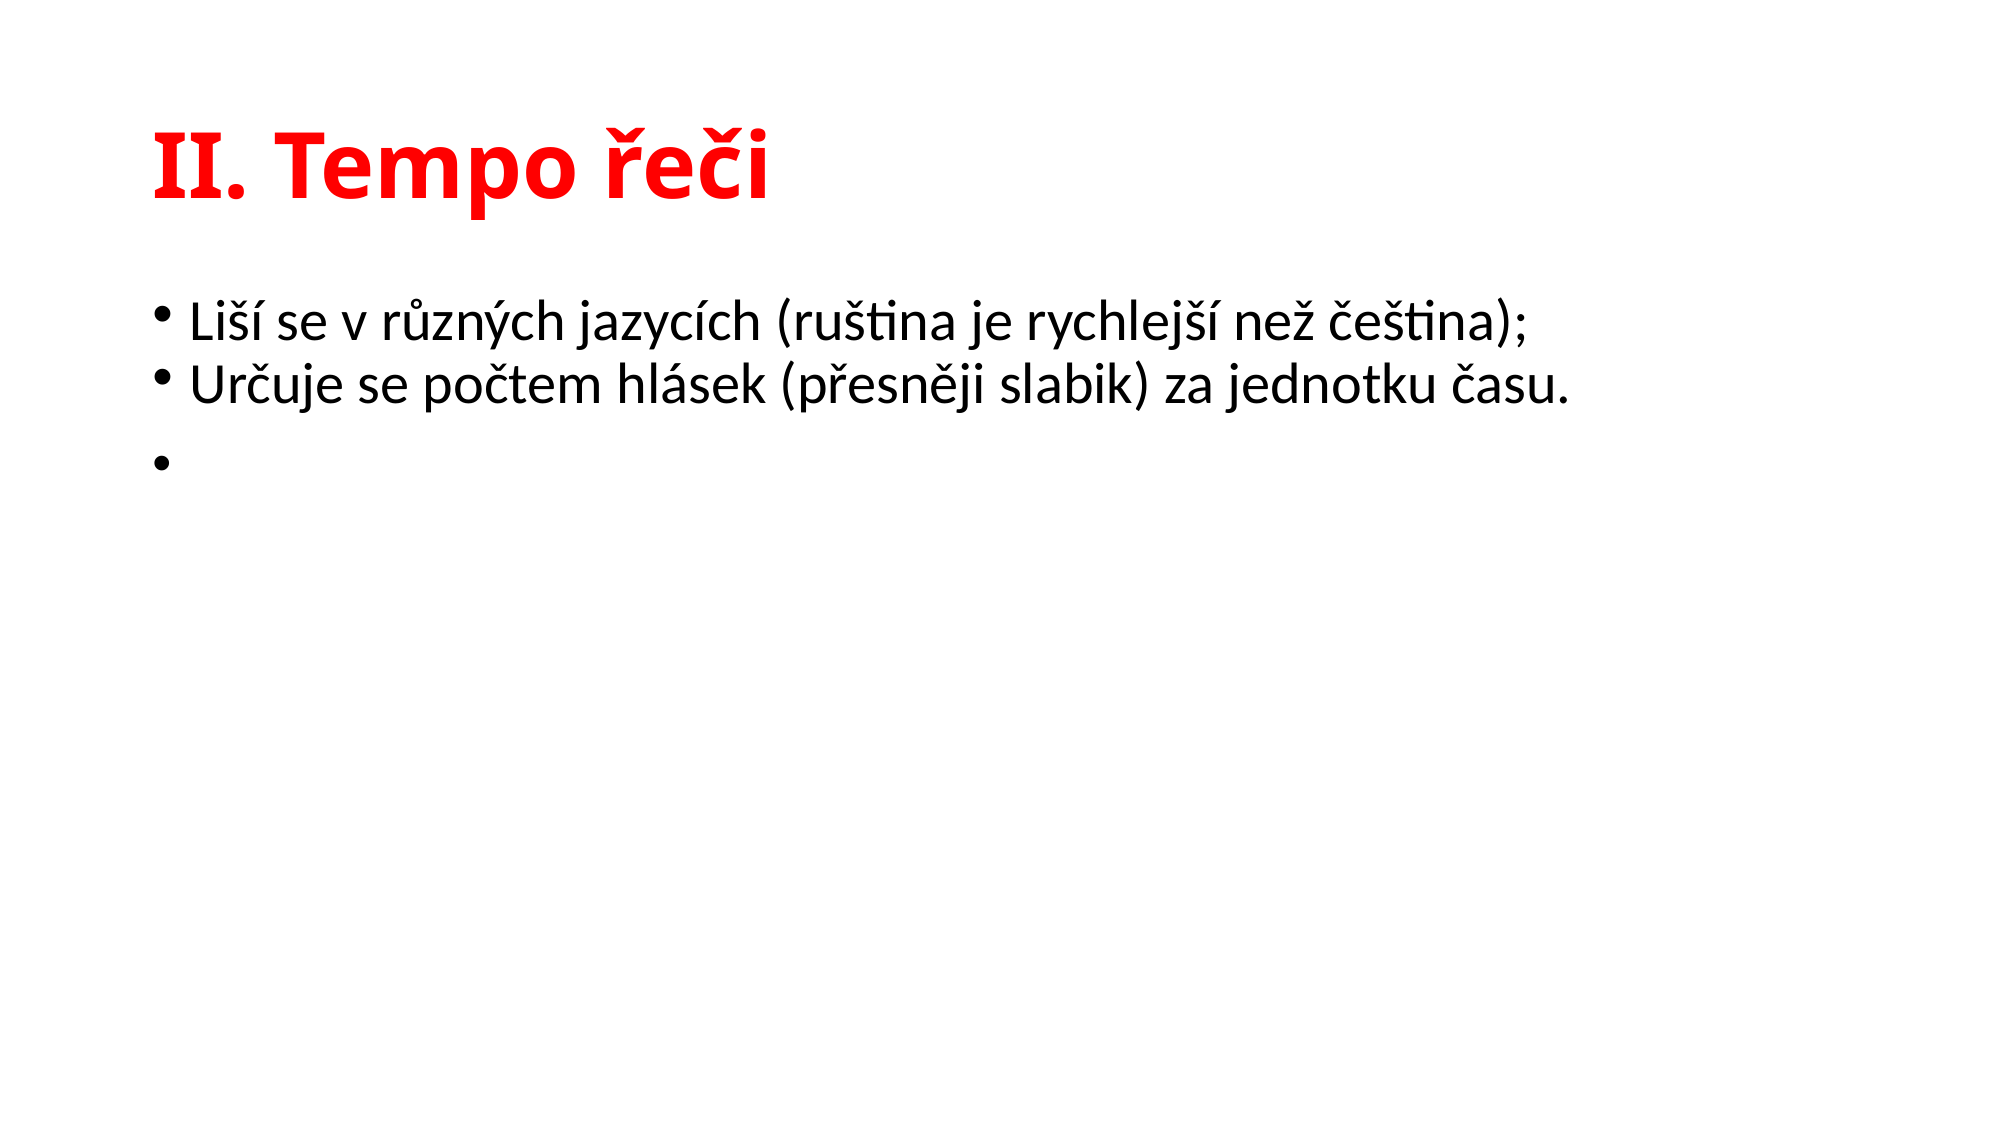

# II. Tempo řeči
Liší se v různých jazycích (ruština je rychlejší než čeština);
Určuje se počtem hlásek (přesněji slabik) za jednotku času.